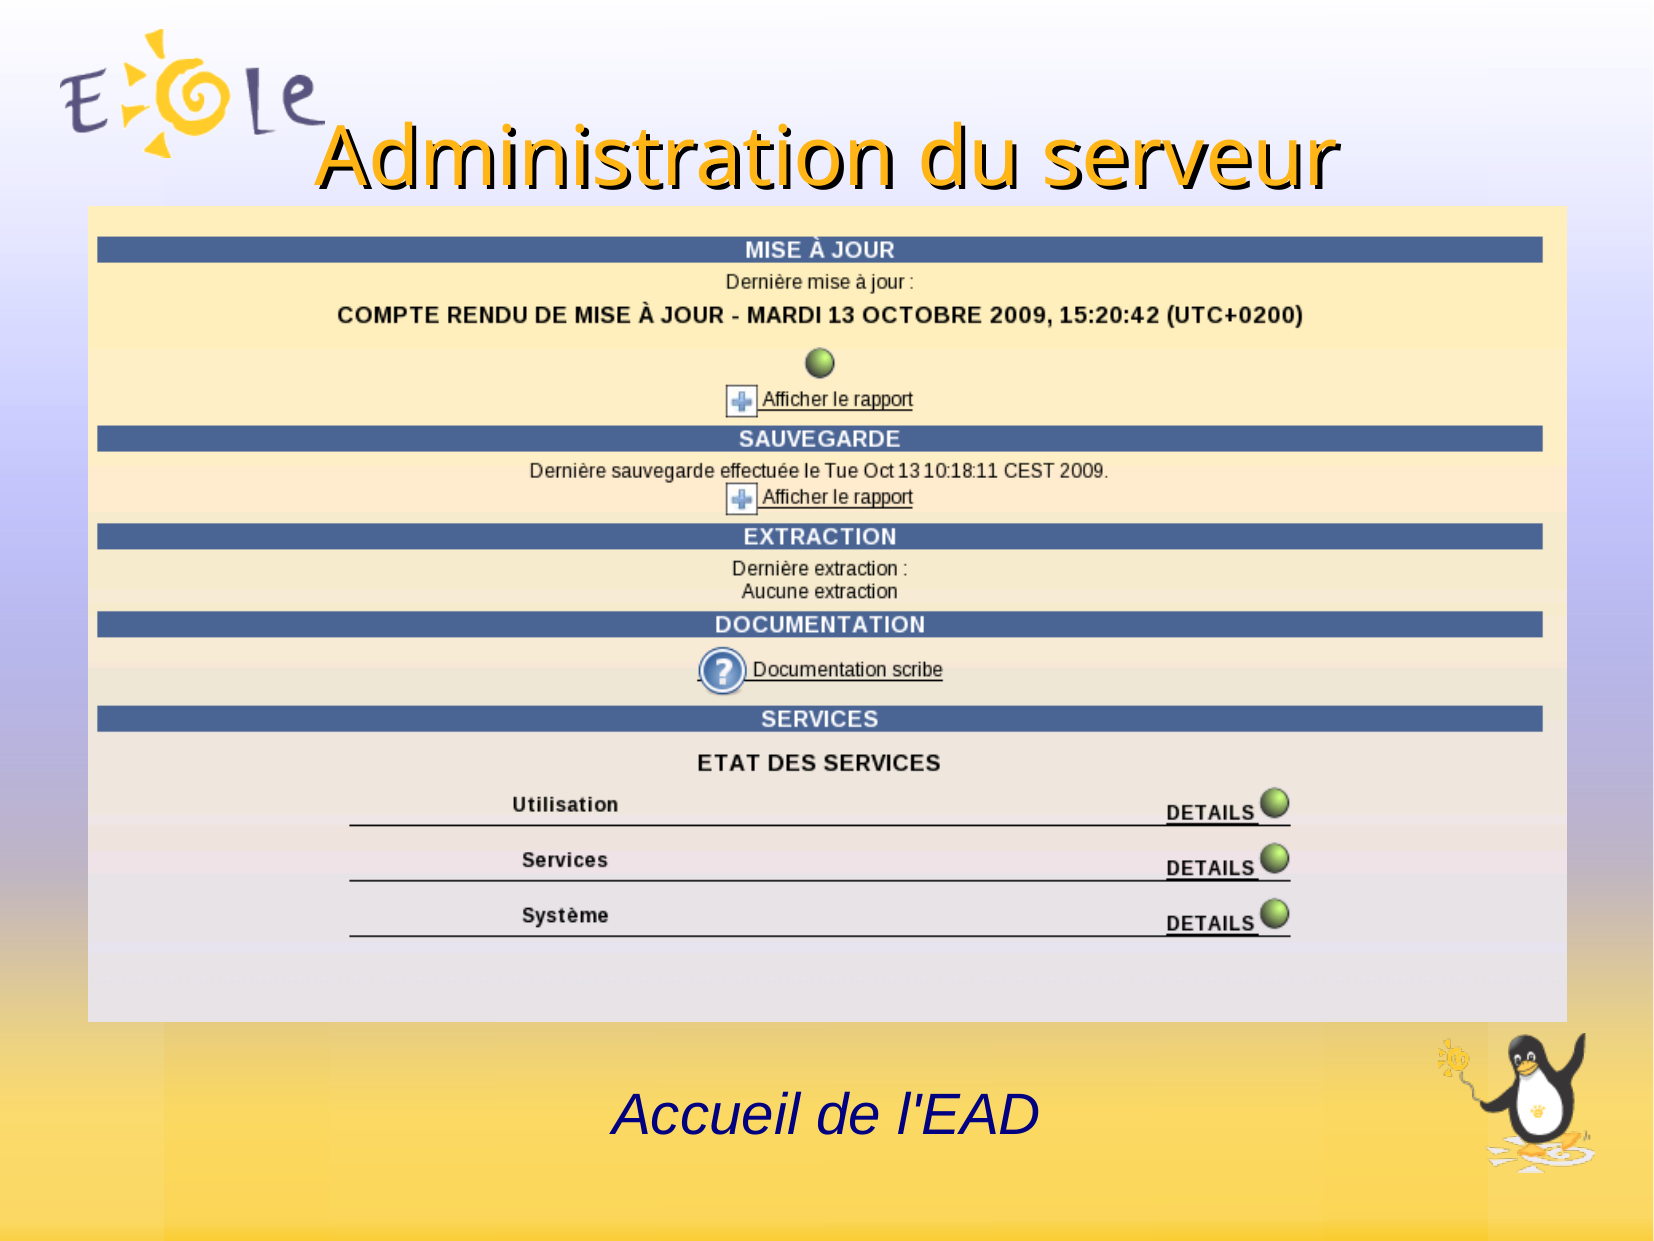

# Administration du serveur
Accueil de l'EAD